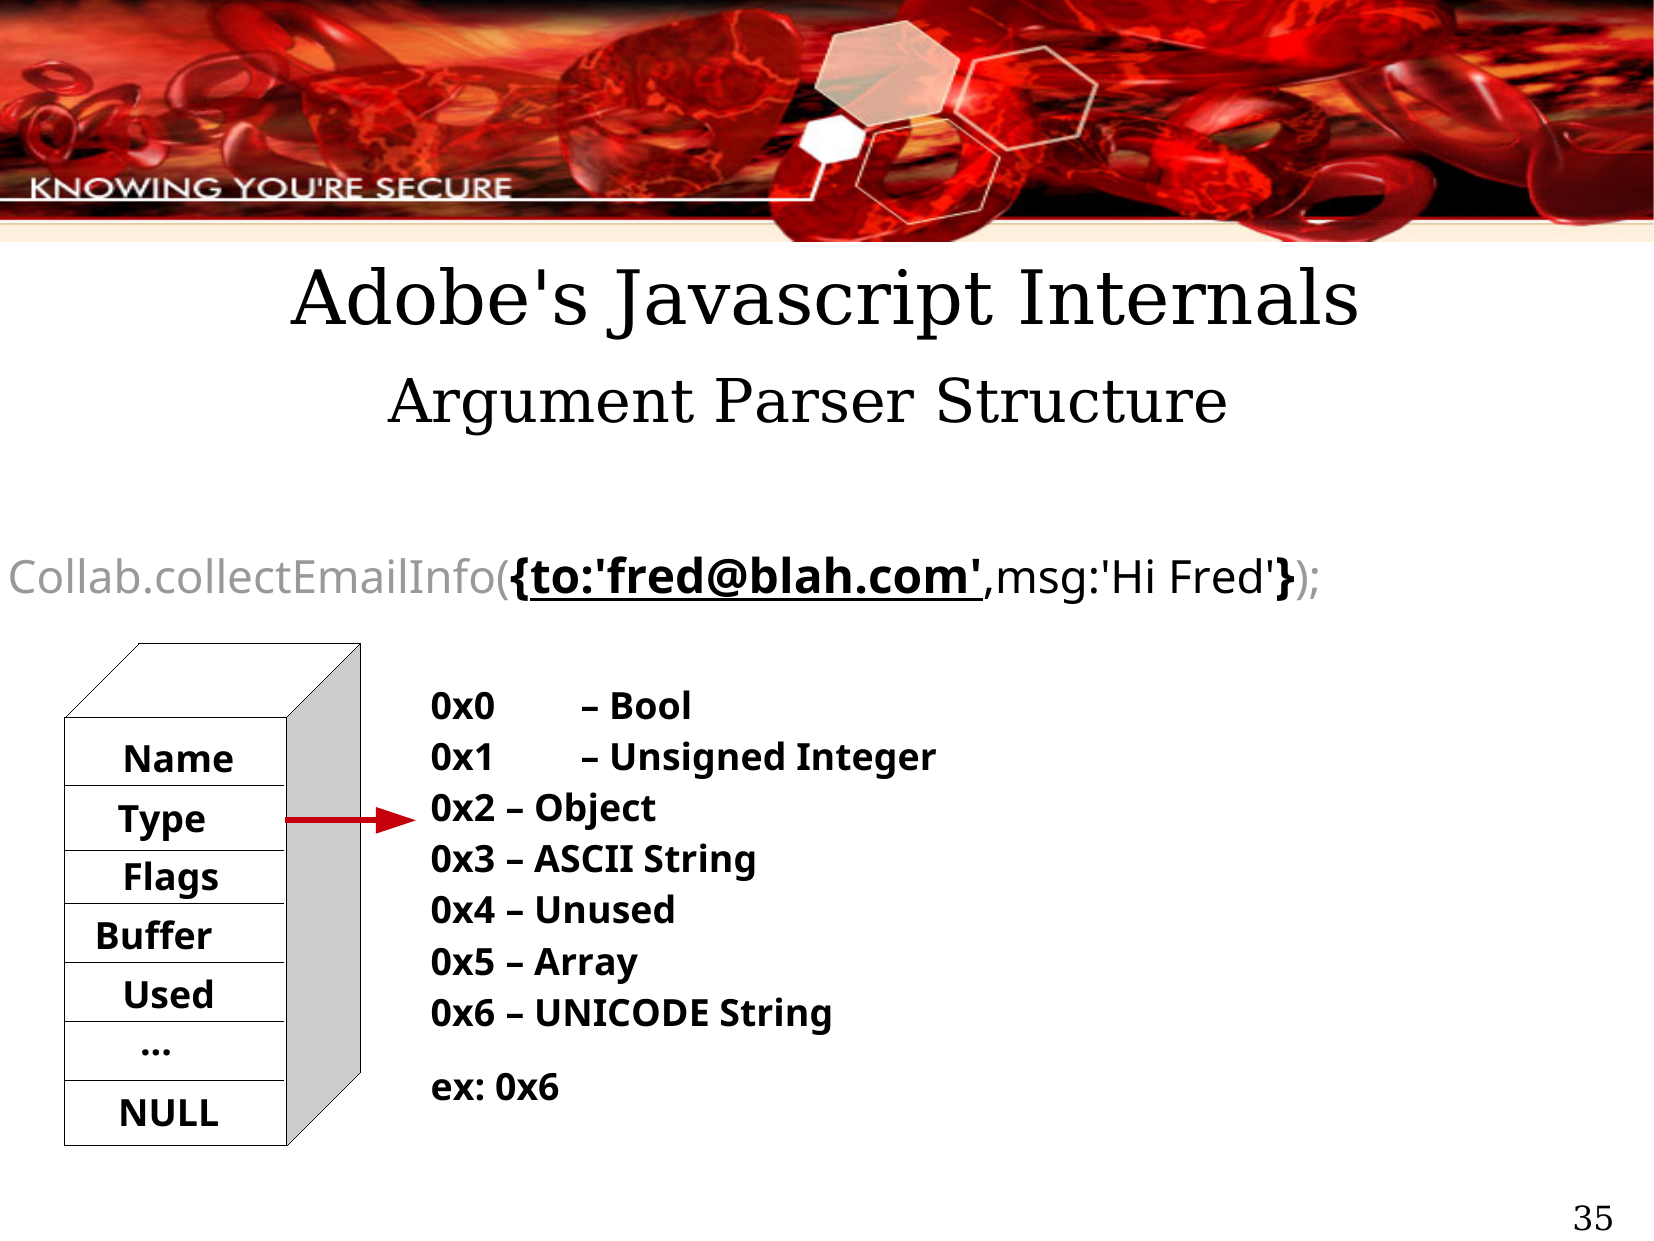

# Adobe's Javascript Internals
Argument Parser Structure
Collab.collectEmailInfo({to:'fred@blah.com',msg:'Hi Fred'});
Name
Type
Flags
Buffer
Used
...
NULL
0x0		– Bool
0x1		– Unsigned Integer
0x2	– Object
0x3 	– ASCII String
0x4 	– Unused
0x5 	– Array
0x6 	– UNICODE String
ex: 0x6